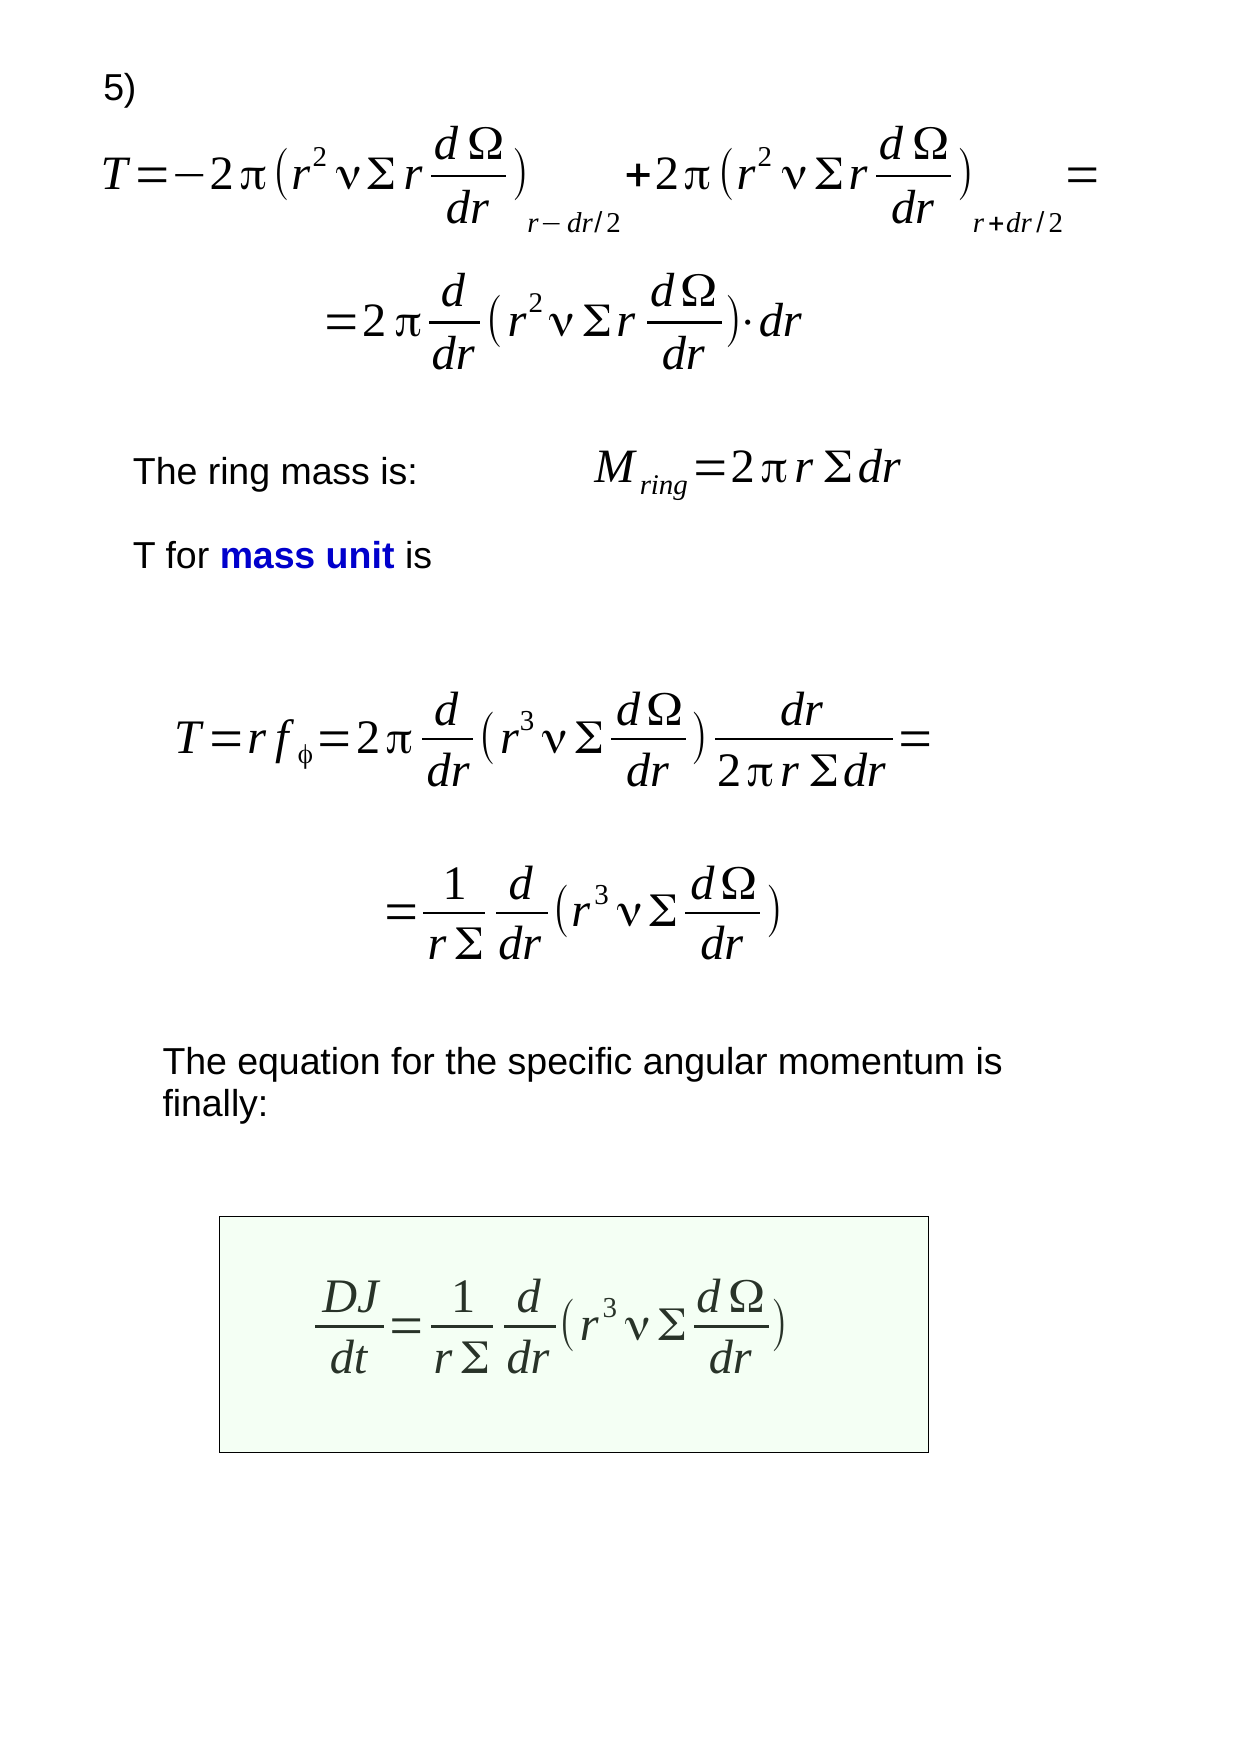

5)
The ring mass is:
T for mass unit is
The equation for the specific angular momentum is finally: